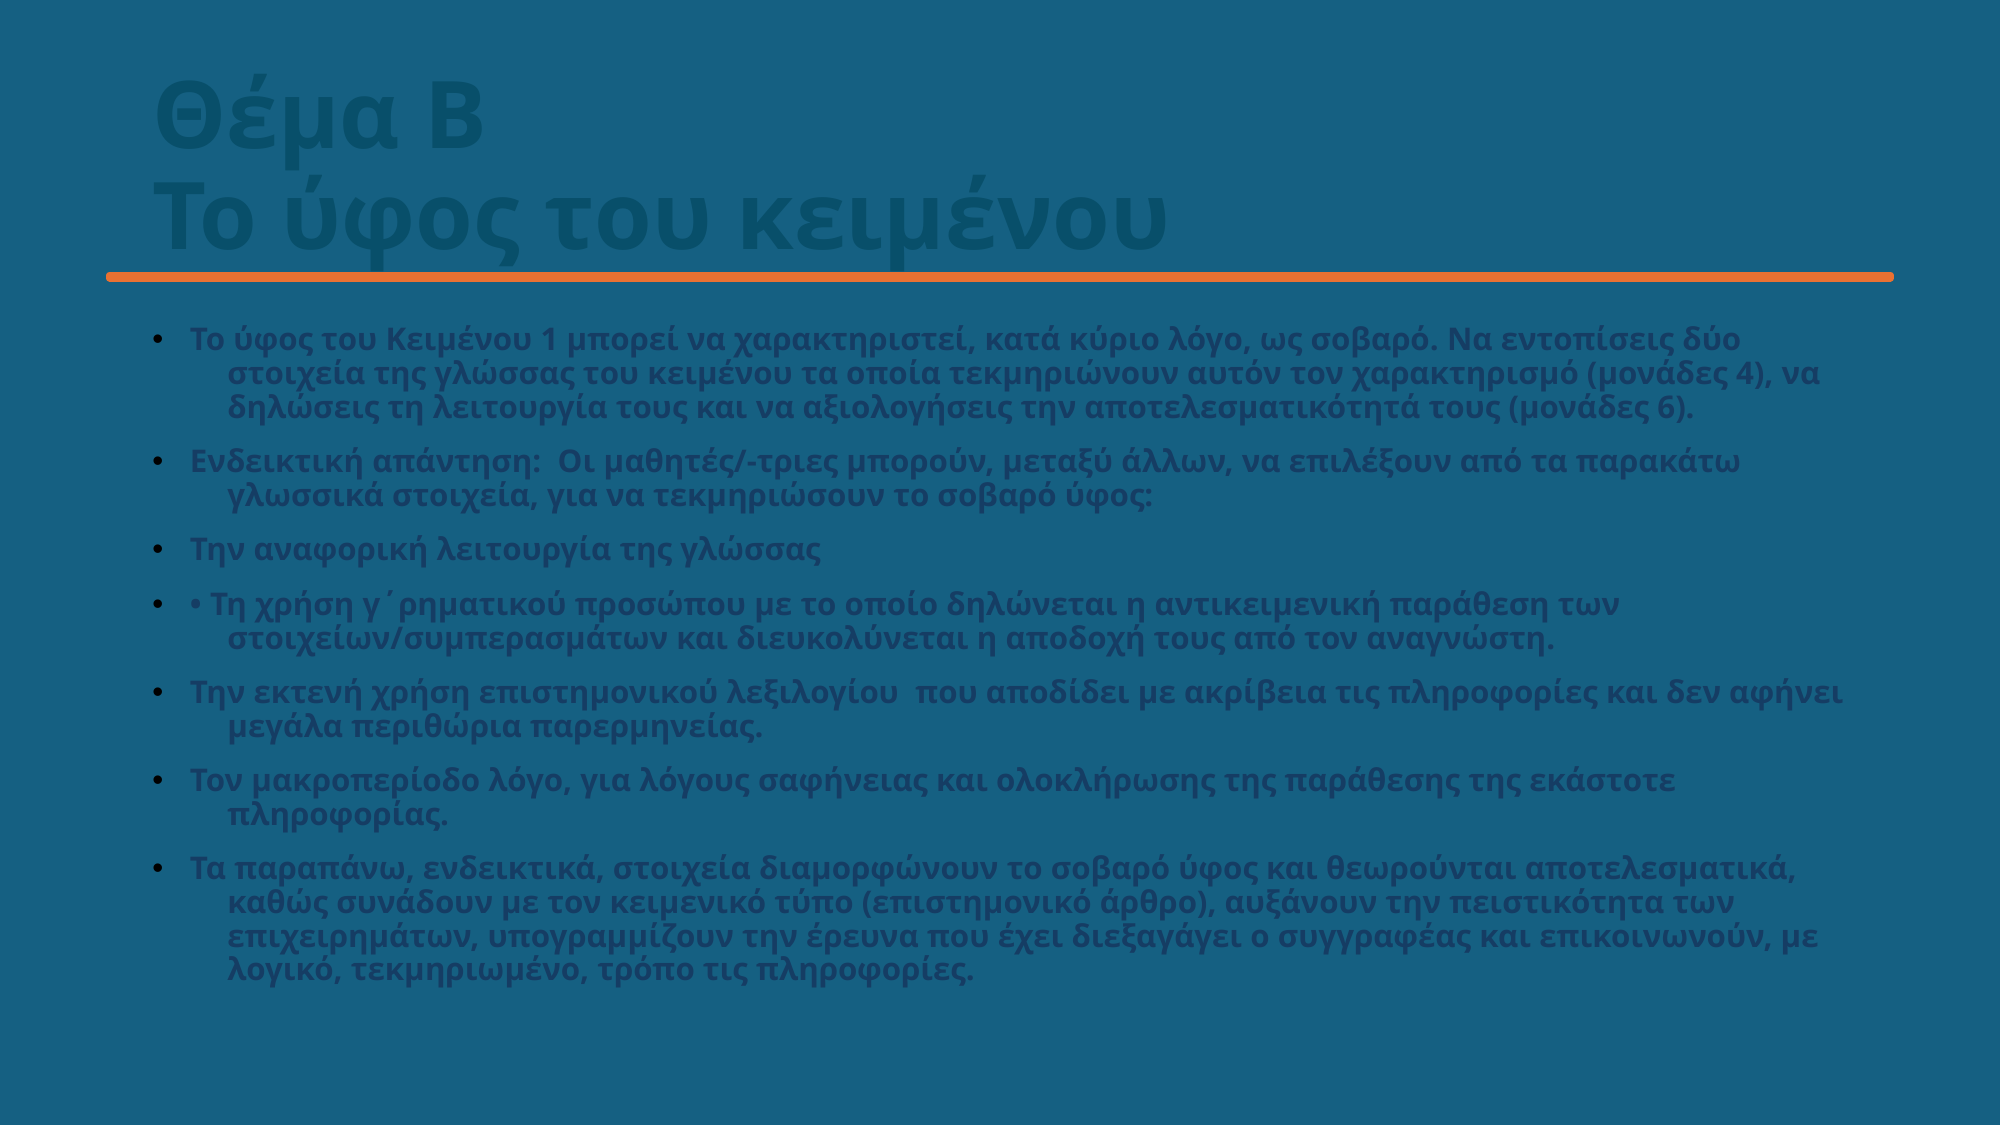

# Θέμα Β Το ύφος του κειμένου
Το ύφος του Κειμένου 1 μπορεί να χαρακτηριστεί, κατά κύριο λόγο, ως σοβαρό. Να εντοπίσεις δύο στοιχεία της γλώσσας του κειμένου τα οποία τεκμηριώνουν αυτόν τον χαρακτηρισμό (μονάδες 4), να δηλώσεις τη λειτουργία τους και να αξιολογήσεις την αποτελεσματικότητά τους (μονάδες 6).
Ενδεικτική απάντηση:  Οι μαθητές/-τριες μπορούν, μεταξύ άλλων, να επιλέξουν από τα παρακάτω γλωσσικά στοιχεία, για να τεκμηριώσουν το σοβαρό ύφος:
Την αναφορική λειτουργία της γλώσσας
• Τη χρήση γ΄ρηματικού προσώπου με το οποίο δηλώνεται η αντικειμενική παράθεση των στοιχείων/συμπερασμάτων και διευκολύνεται η αποδοχή τους από τον αναγνώστη.
Την εκτενή χρήση επιστημονικού λεξιλογίου  που αποδίδει με ακρίβεια τις πληροφορίες και δεν αφήνει μεγάλα περιθώρια παρερμηνείας.
Τον μακροπερίοδο λόγο, για λόγους σαφήνειας και ολοκλήρωσης της παράθεσης της εκάστοτε πληροφορίας.
Τα παραπάνω, ενδεικτικά, στοιχεία διαμορφώνουν το σοβαρό ύφος και θεωρούνται αποτελεσματικά, καθώς συνάδουν με τον κειμενικό τύπο (επιστημονικό άρθρο), αυξάνουν την πειστικότητα των επιχειρημάτων, υπογραμμίζουν την έρευνα που έχει διεξαγάγει ο συγγραφέας και επικοινωνούν, με λογικό, τεκμηριωμένο, τρόπο τις πληροφορίες.